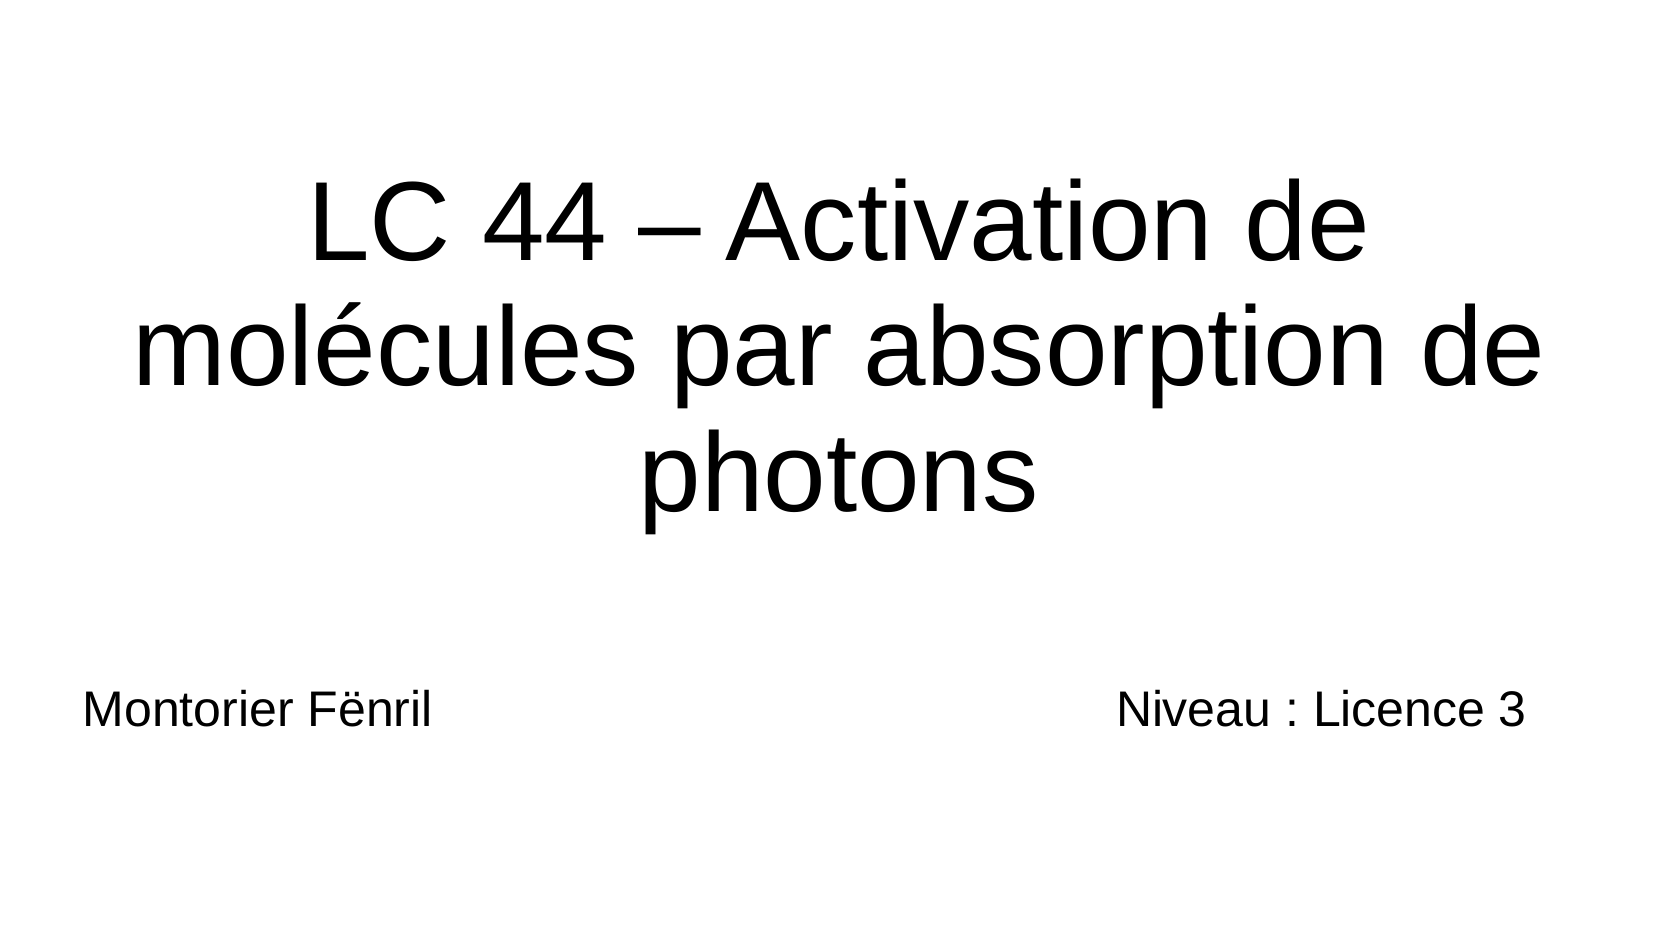

# LC 44 – Activation de molécules par absorption de photons
Montorier Fënril										Niveau : Licence 3